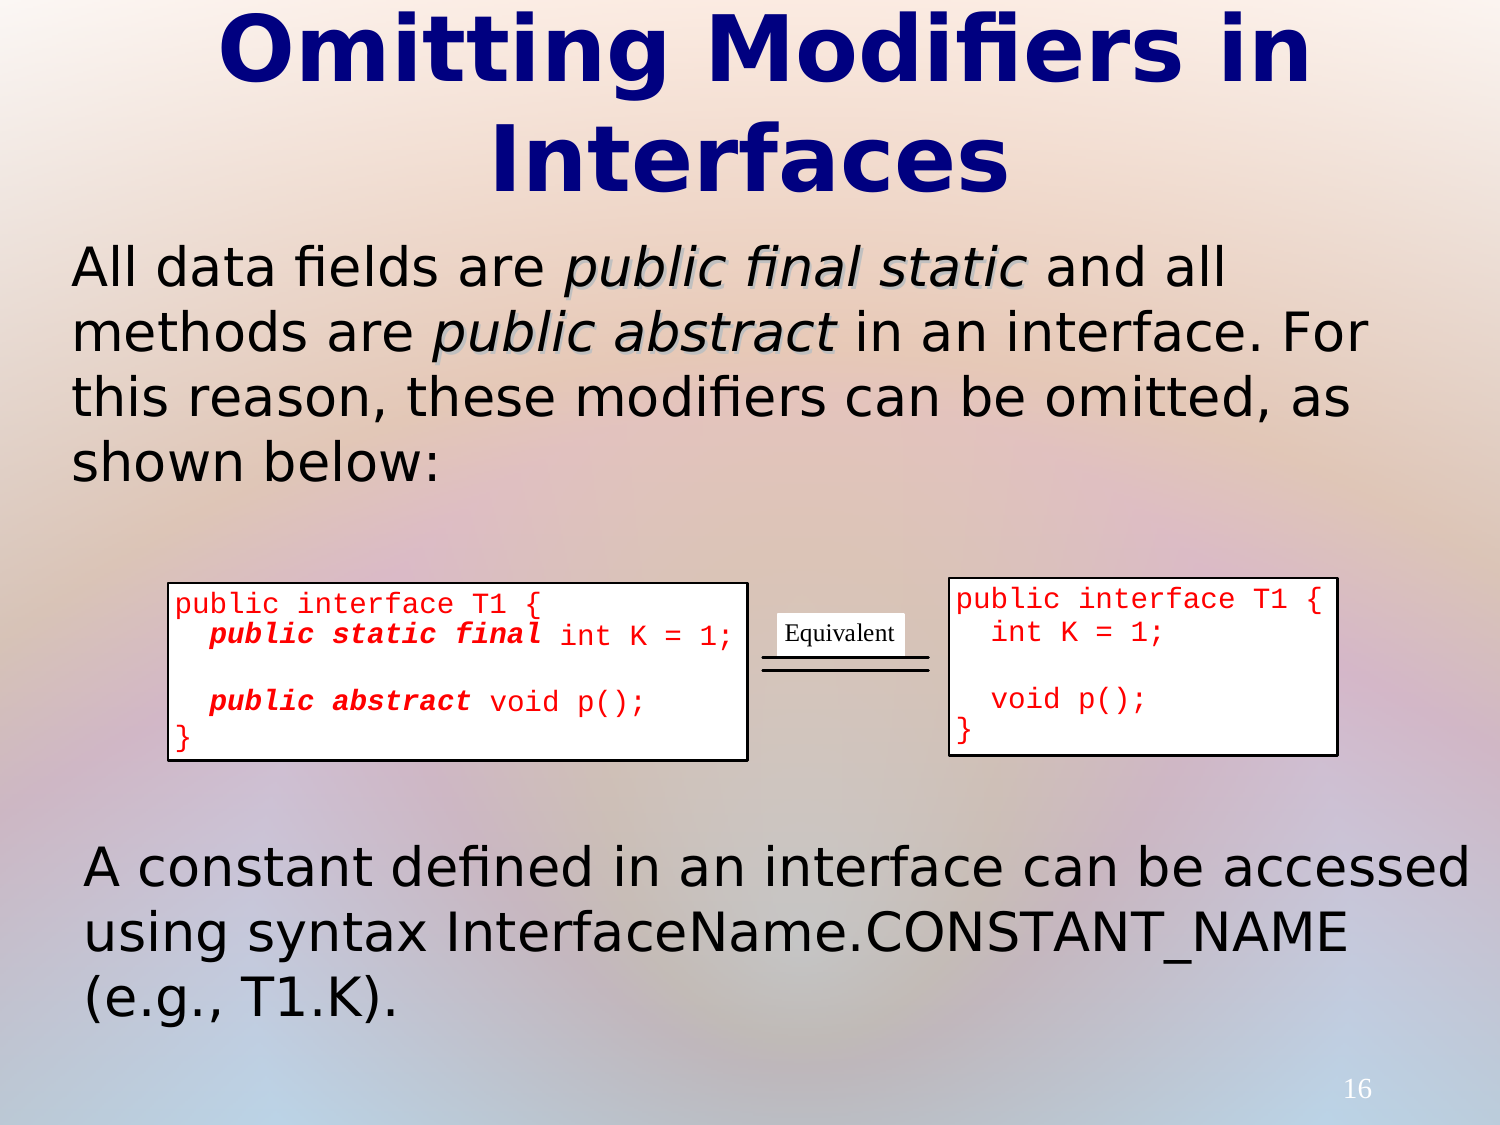

# Omitting Modifiers in Interfaces
All data fields are public final static and all methods are public abstract in an interface. For this reason, these modifiers can be omitted, as shown below:
A constant defined in an interface can be accessed using syntax InterfaceName.CONSTANT_NAME (e.g., T1.K).
Liang, Introduction to Java Programming, Eighth Edition, (c) 2011 Pearson Education, Inc. All rights reserved. 0132130807
16